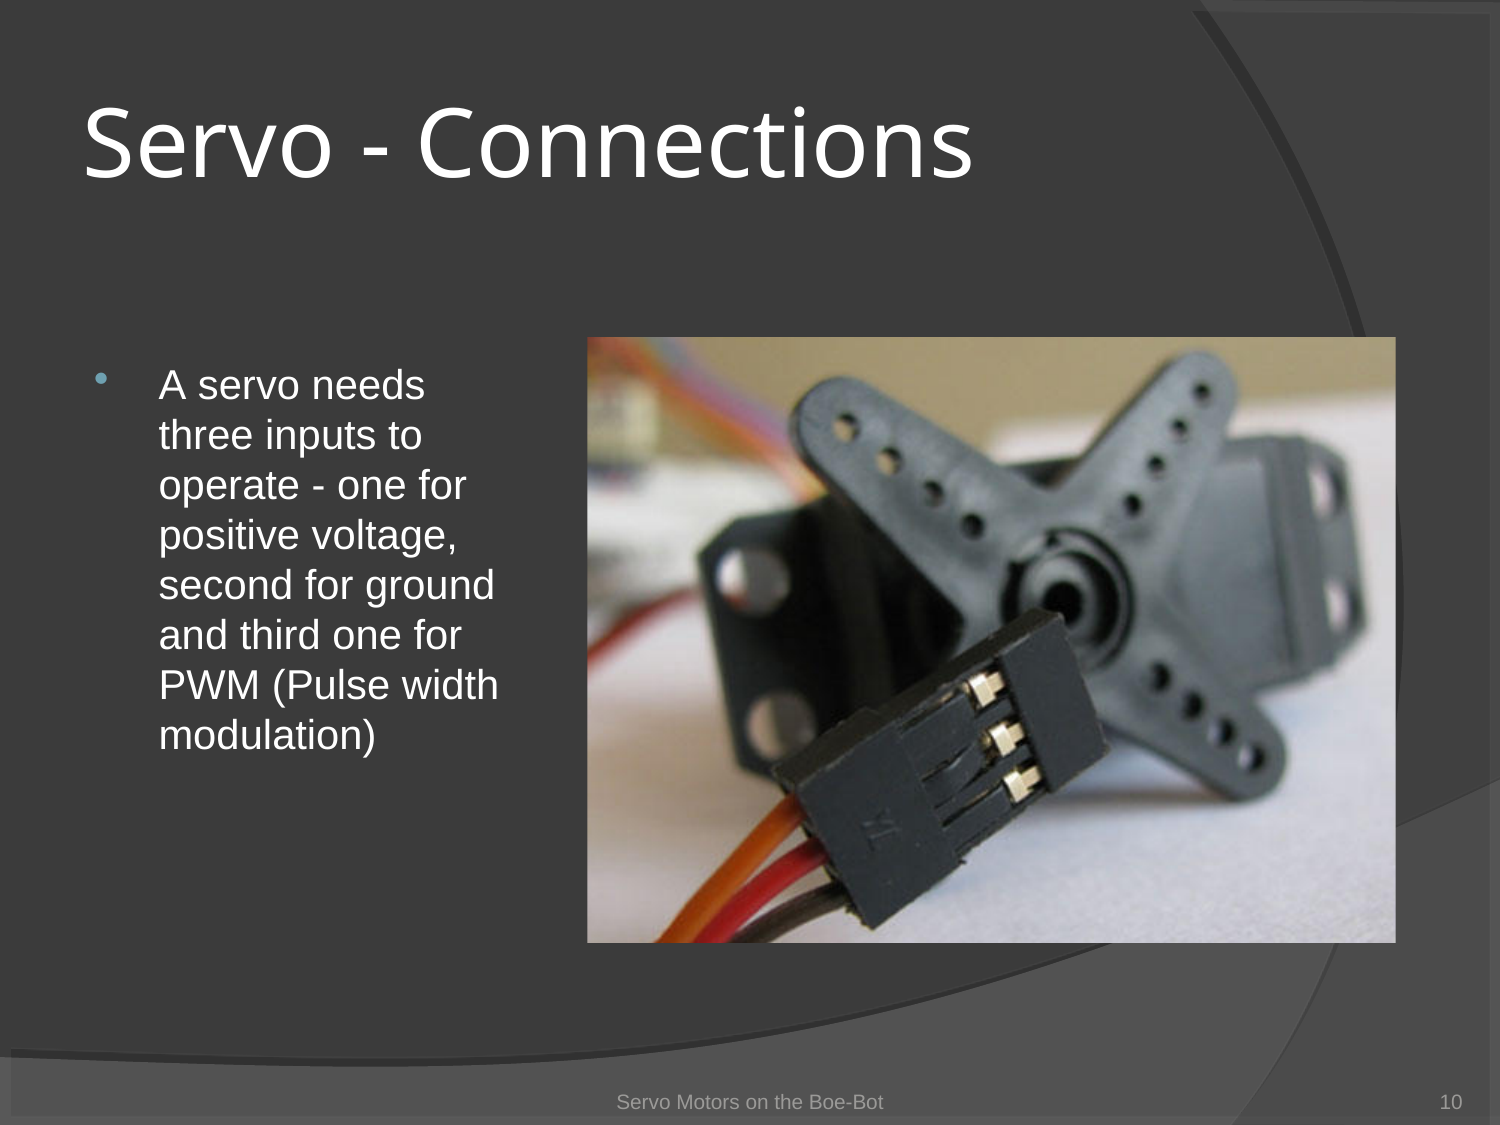

# Servo - Connections
A servo needs three inputs to operate - one for positive voltage, second for ground and third one for PWM (Pulse width modulation)
Servo Motors on the Boe-Bot